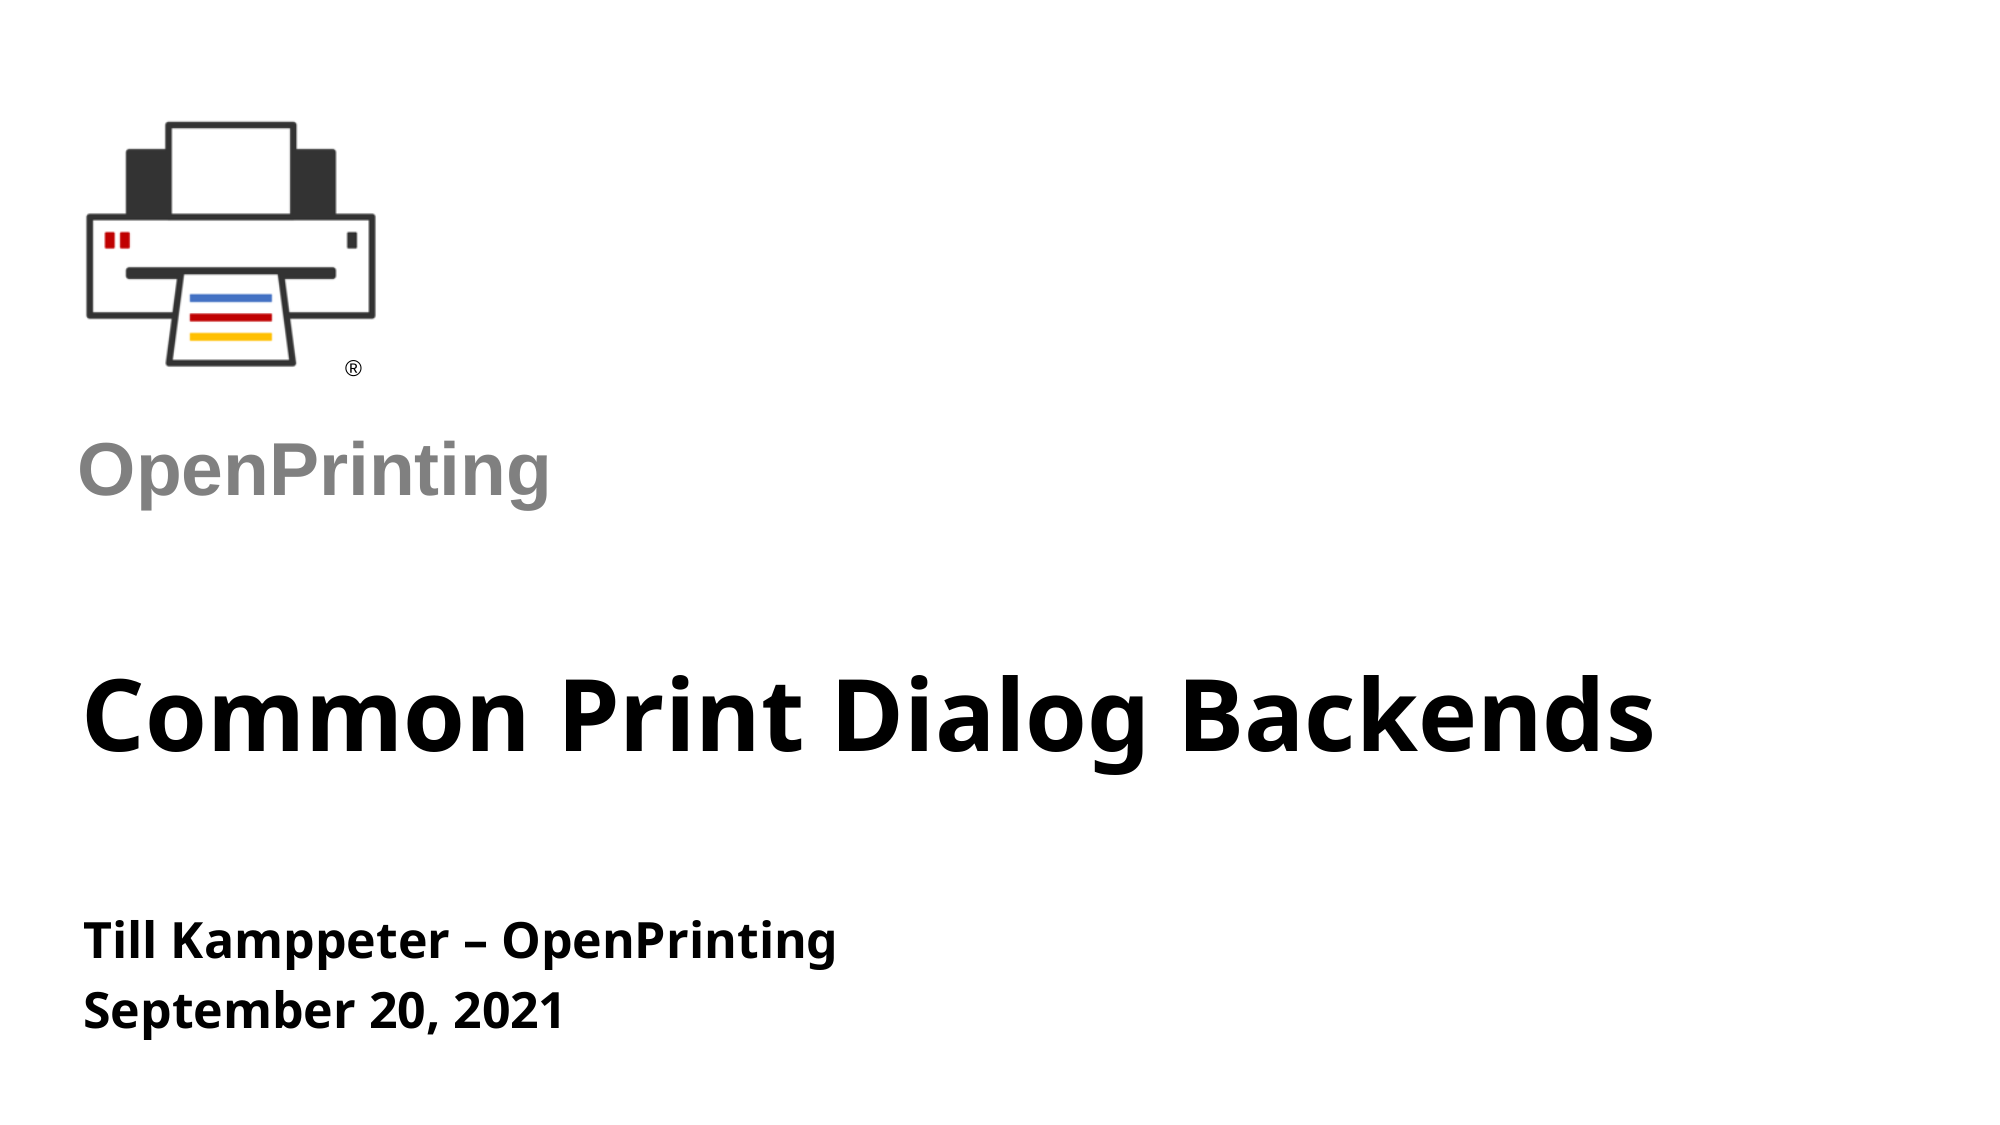

# Common Print Dialog Backends
Till Kamppeter – OpenPrinting
September 20, 2021